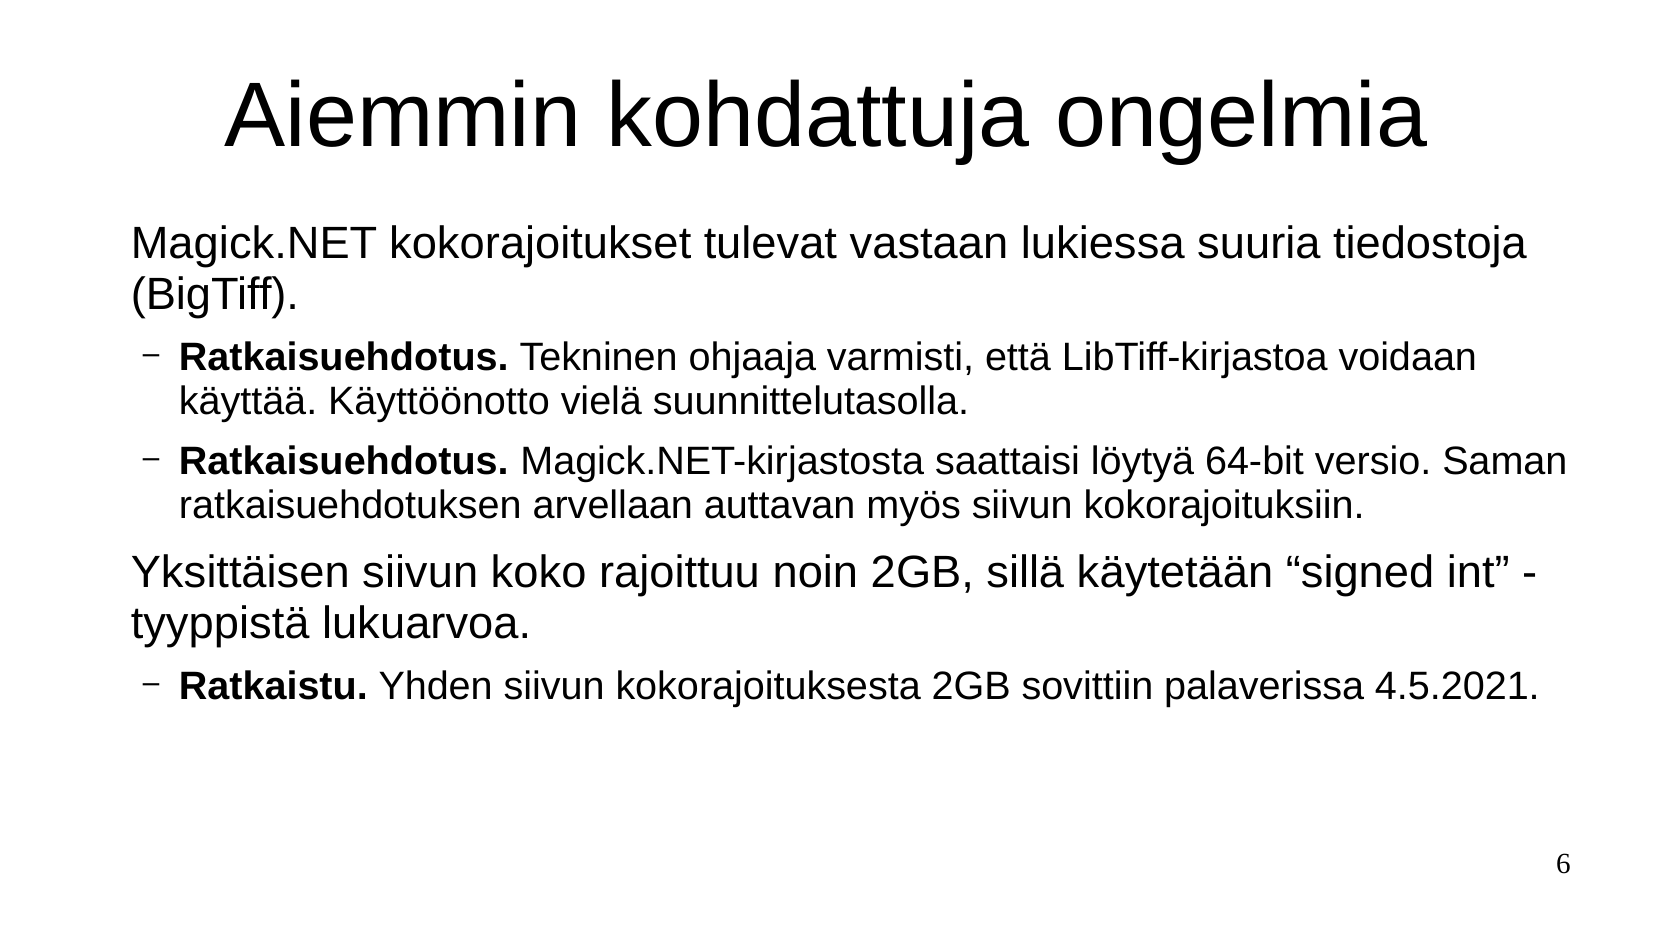

# Aiemmin kohdattuja ongelmia
Magick.NET kokorajoitukset tulevat vastaan lukiessa suuria tiedostoja (BigTiff).
Ratkaisuehdotus. Tekninen ohjaaja varmisti, että LibTiff-kirjastoa voidaan käyttää. Käyttöönotto vielä suunnittelutasolla.
Ratkaisuehdotus. Magick.NET-kirjastosta saattaisi löytyä 64-bit versio. Saman ratkaisuehdotuksen arvellaan auttavan myös siivun kokorajoituksiin.
Yksittäisen siivun koko rajoittuu noin 2GB, sillä käytetään “signed int” -tyyppistä lukuarvoa.
Ratkaistu. Yhden siivun kokorajoituksesta 2GB sovittiin palaverissa 4.5.2021.
6